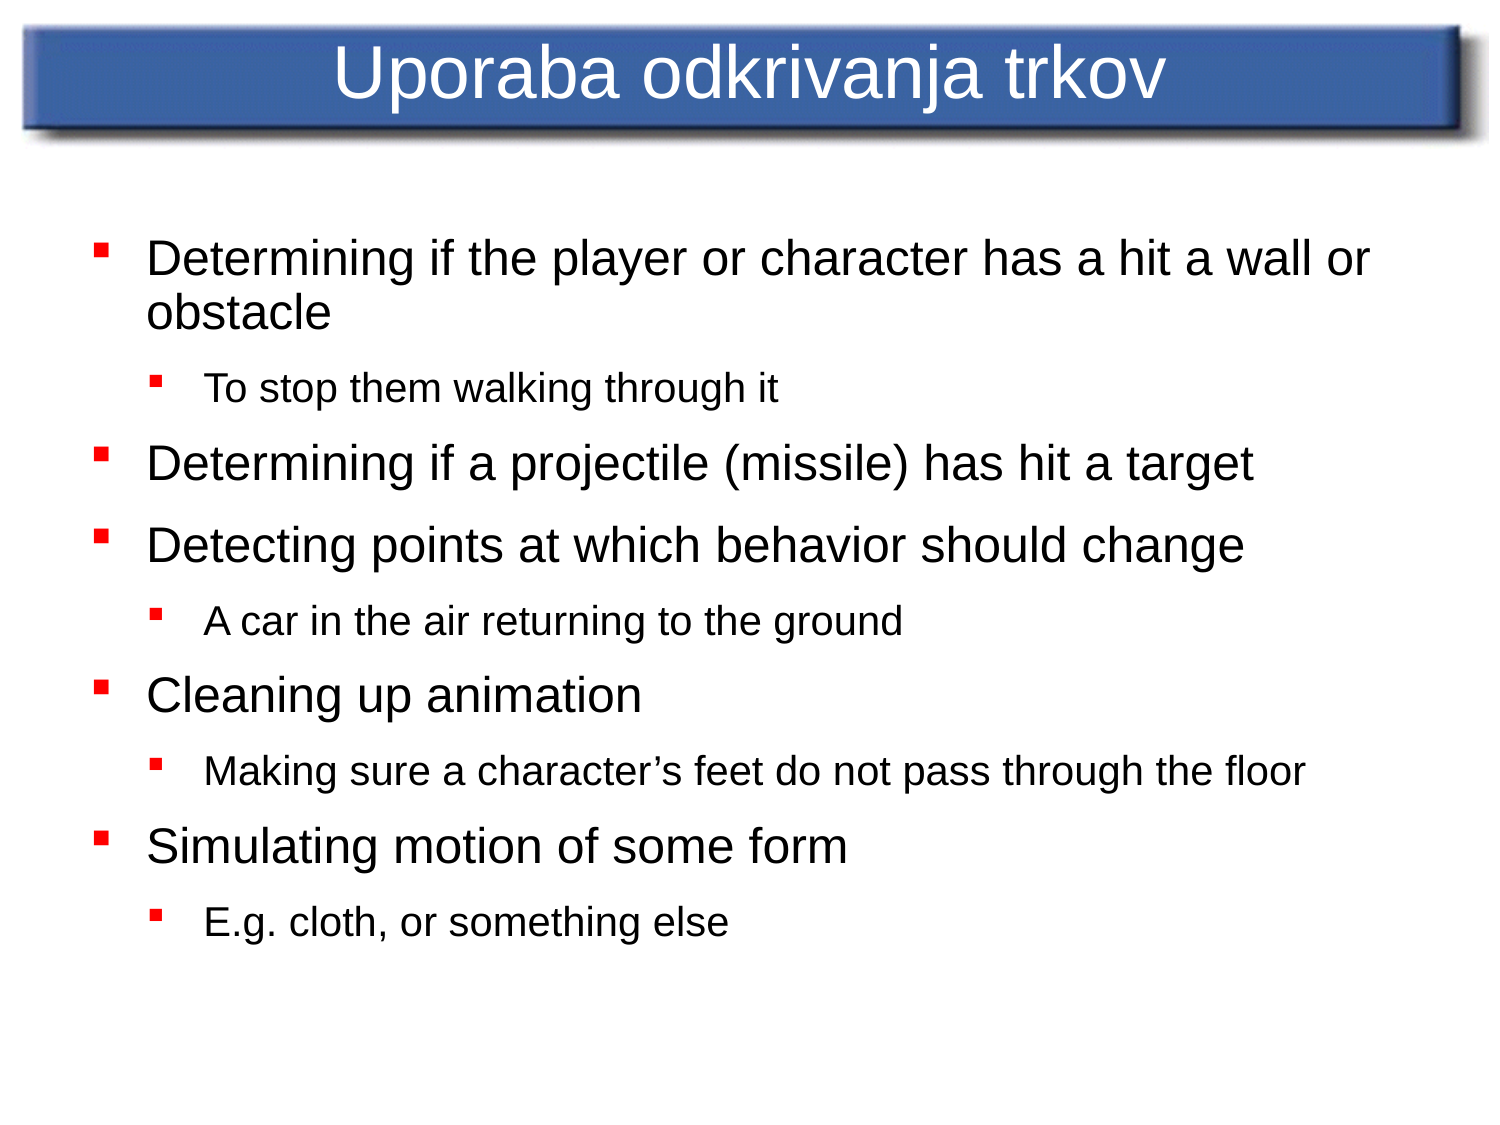

# Uporaba odkrivanja trkov
Determining if the player or character has a hit a wall or obstacle
To stop them walking through it
Determining if a projectile (missile) has hit a target
Detecting points at which behavior should change
A car in the air returning to the ground
Cleaning up animation
Making sure a character’s feet do not pass through the floor
Simulating motion of some form
E.g. cloth, or something else